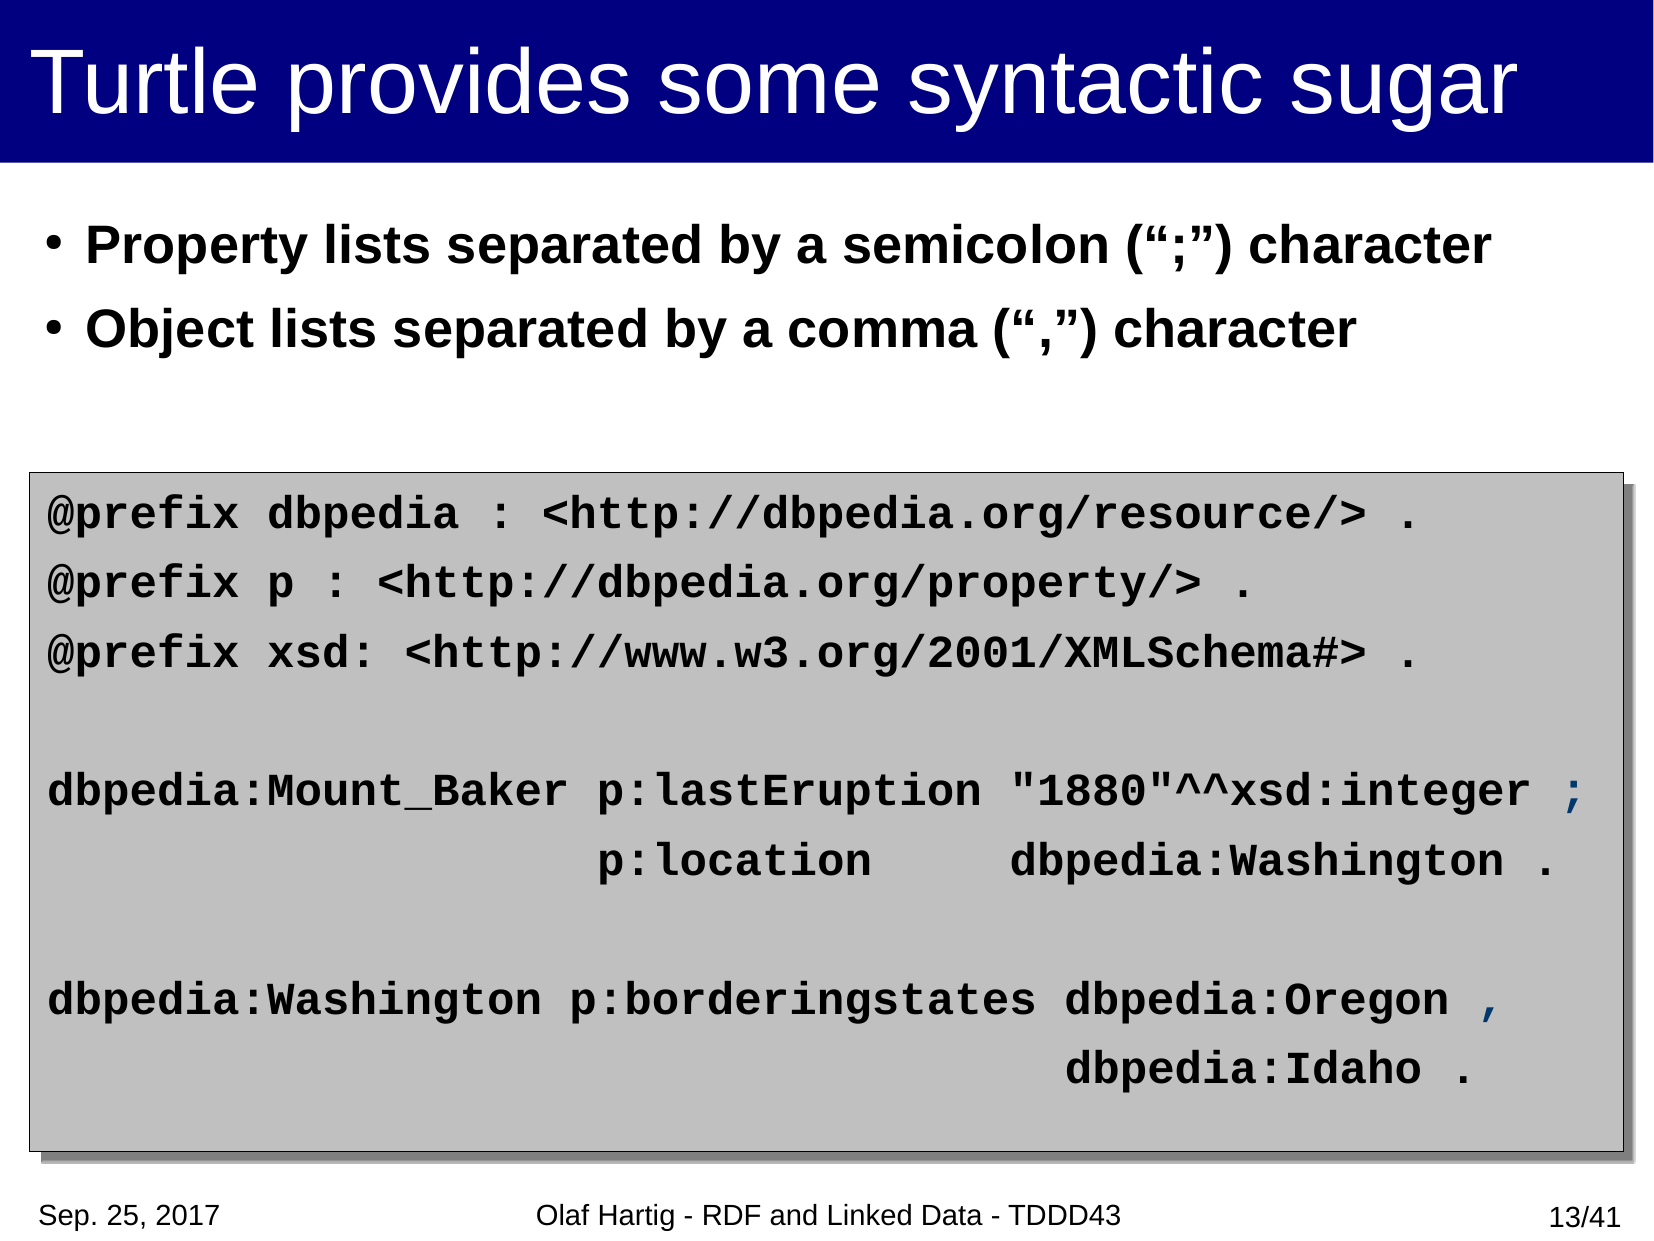

# Turtle provides some syntactic sugar
Property lists separated by a semicolon (“;”) character
Object lists separated by a comma (“,”) character
@prefix dbpedia : <http://dbpedia.org/resource/> .
@prefix p : <http://dbpedia.org/property/> .
@prefix xsd: <http://www.w3.org/2001/XMLSchema#> .
dbpedia:Mount_Baker p:lastEruption "1880"^^xsd:integer ;
 p:location dbpedia:Washington .
dbpedia:Washington p:borderingstates dbpedia:Oregon ,
 dbpedia:Idaho .
Sep. 25, 2017
Olaf Hartig - RDF and Linked Data - TDDD43
13